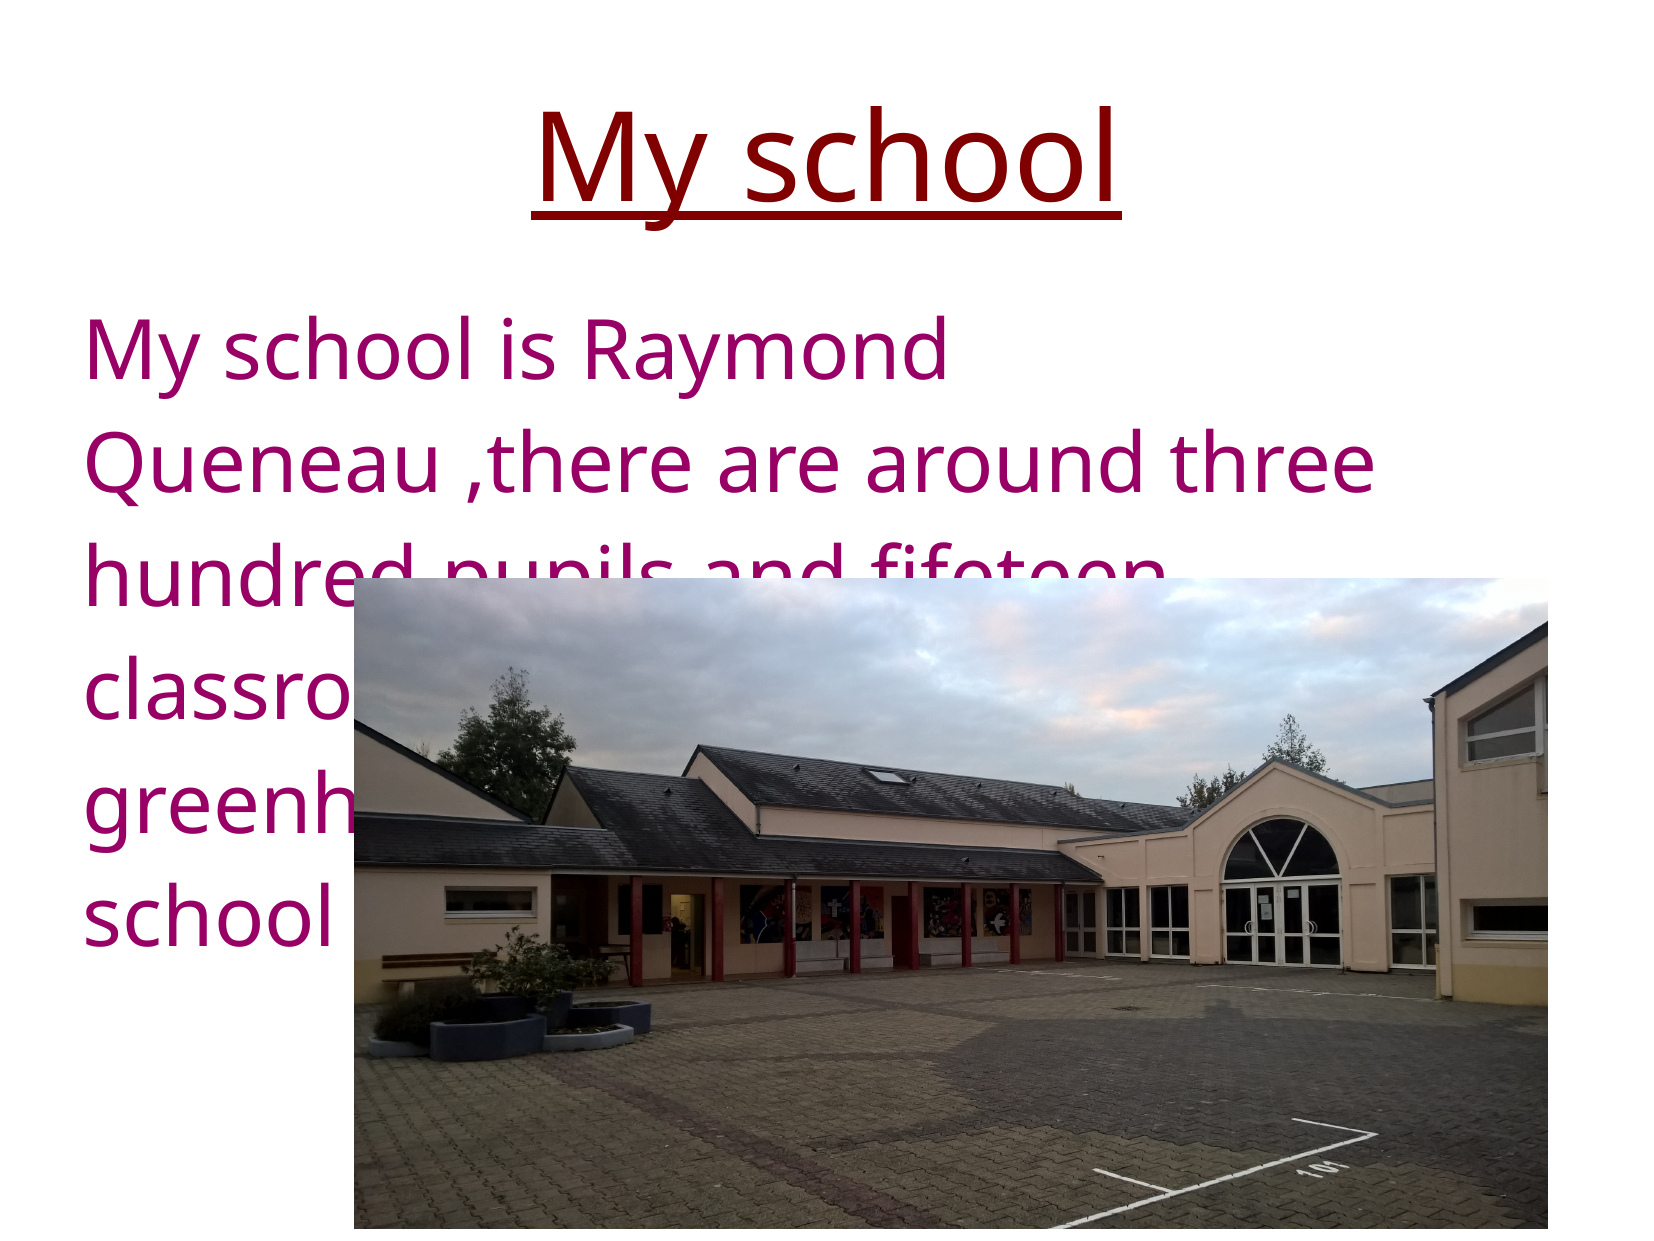

# My school
My school is Raymond Queneau ,there are around three hundred pupils and fifeteen classrooms ,with one gym and a greenhouse. She is secondary school ,it is Tessy in Frence.